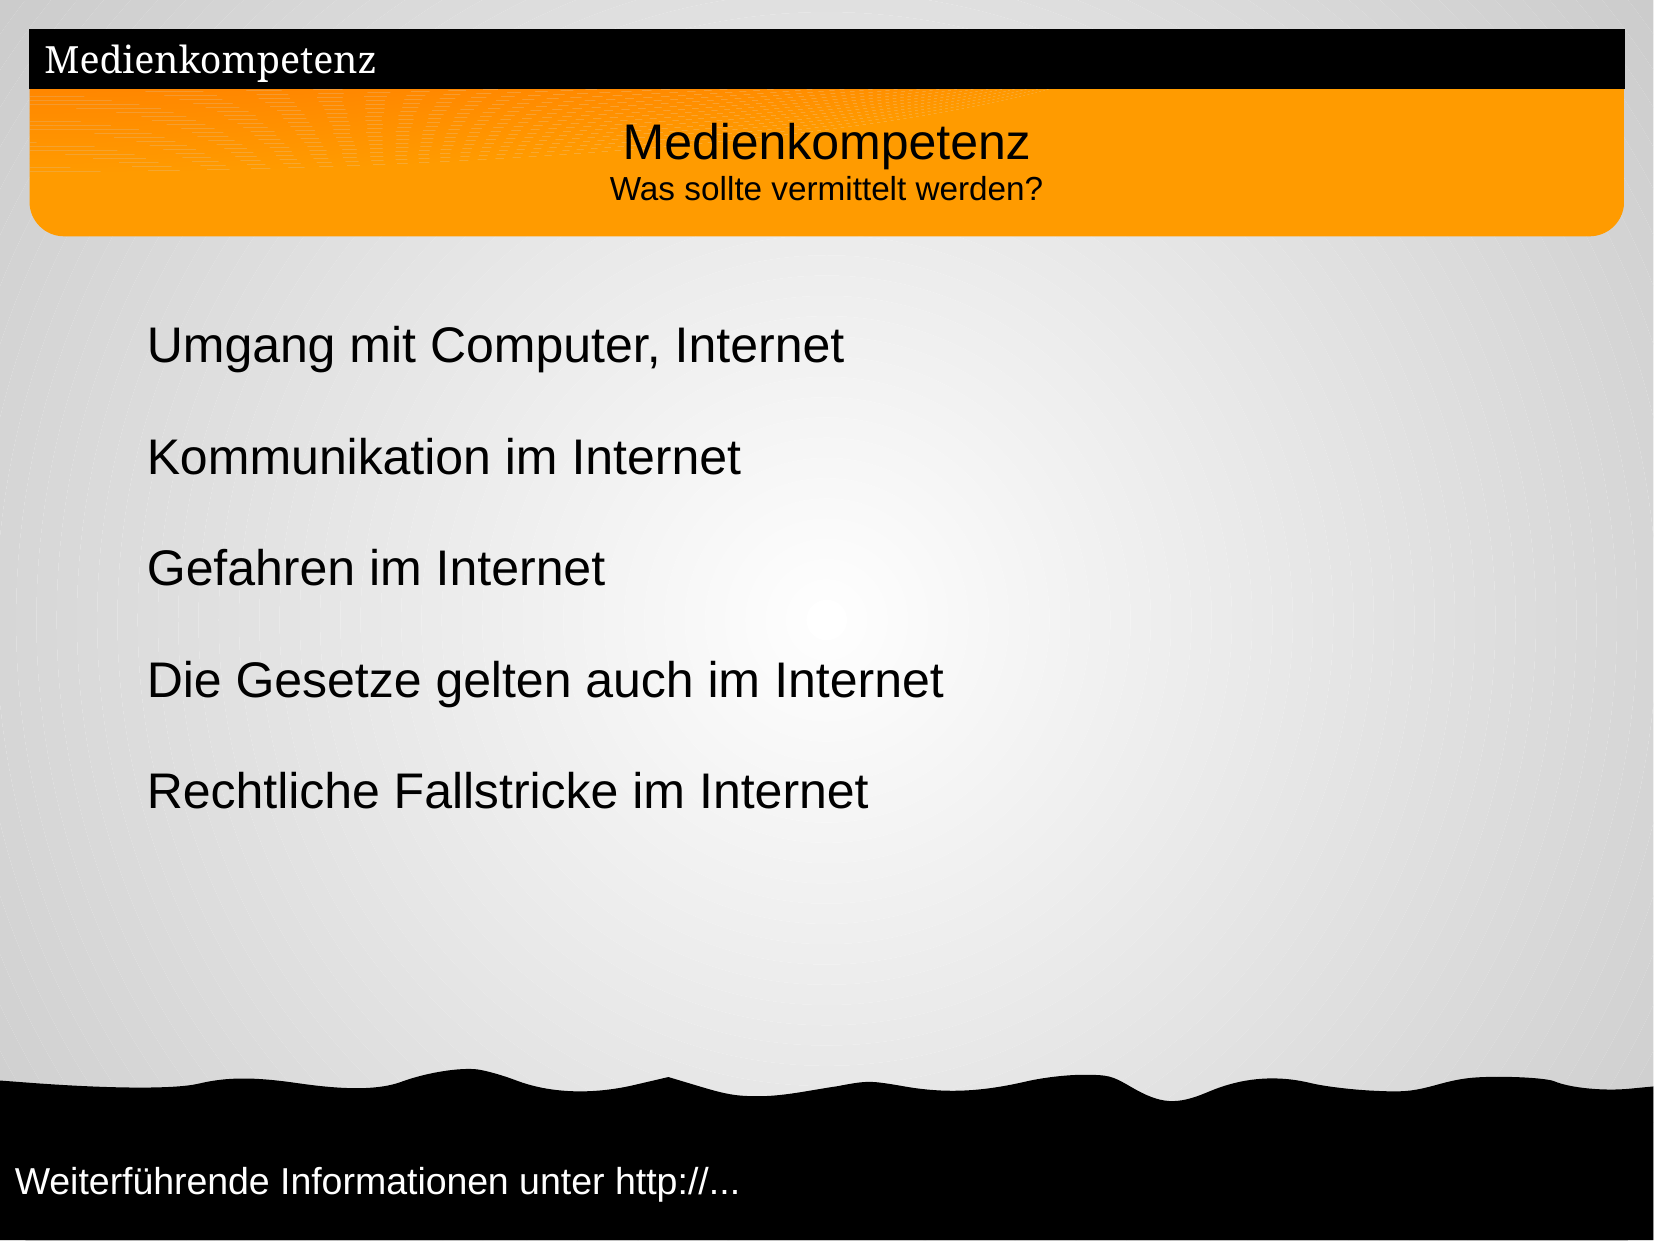

Medienkompetenz
Was sollte vermittelt werden?
Medienkompetenz
Medienkompetenz
 Umgang mit Computer, Internet
 Kommunikation im Internet
 Gefahren im Internet
 Die Gesetze gelten auch im Internet
 Rechtliche Fallstricke im Internet
Weiterführende Informationen unter http://...